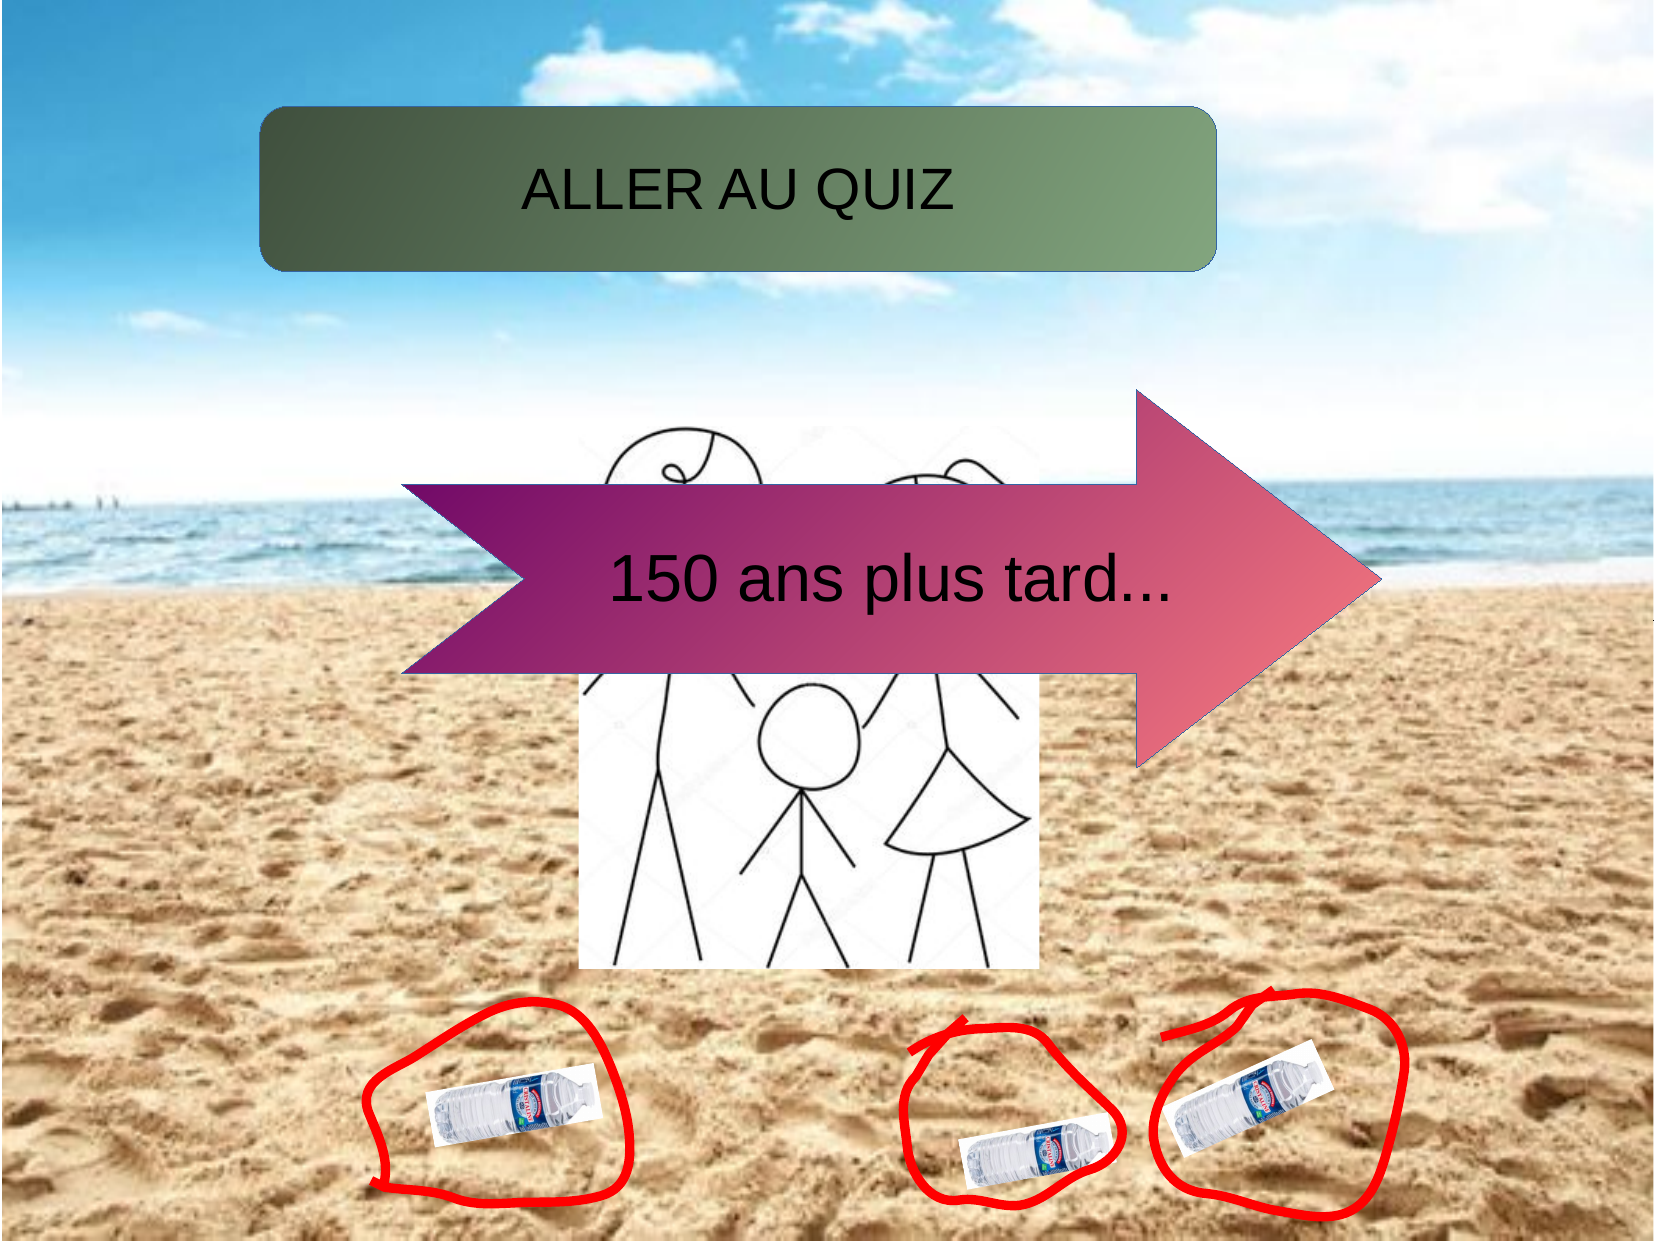

ALLER AU QUIZ
150 ans plus tard...